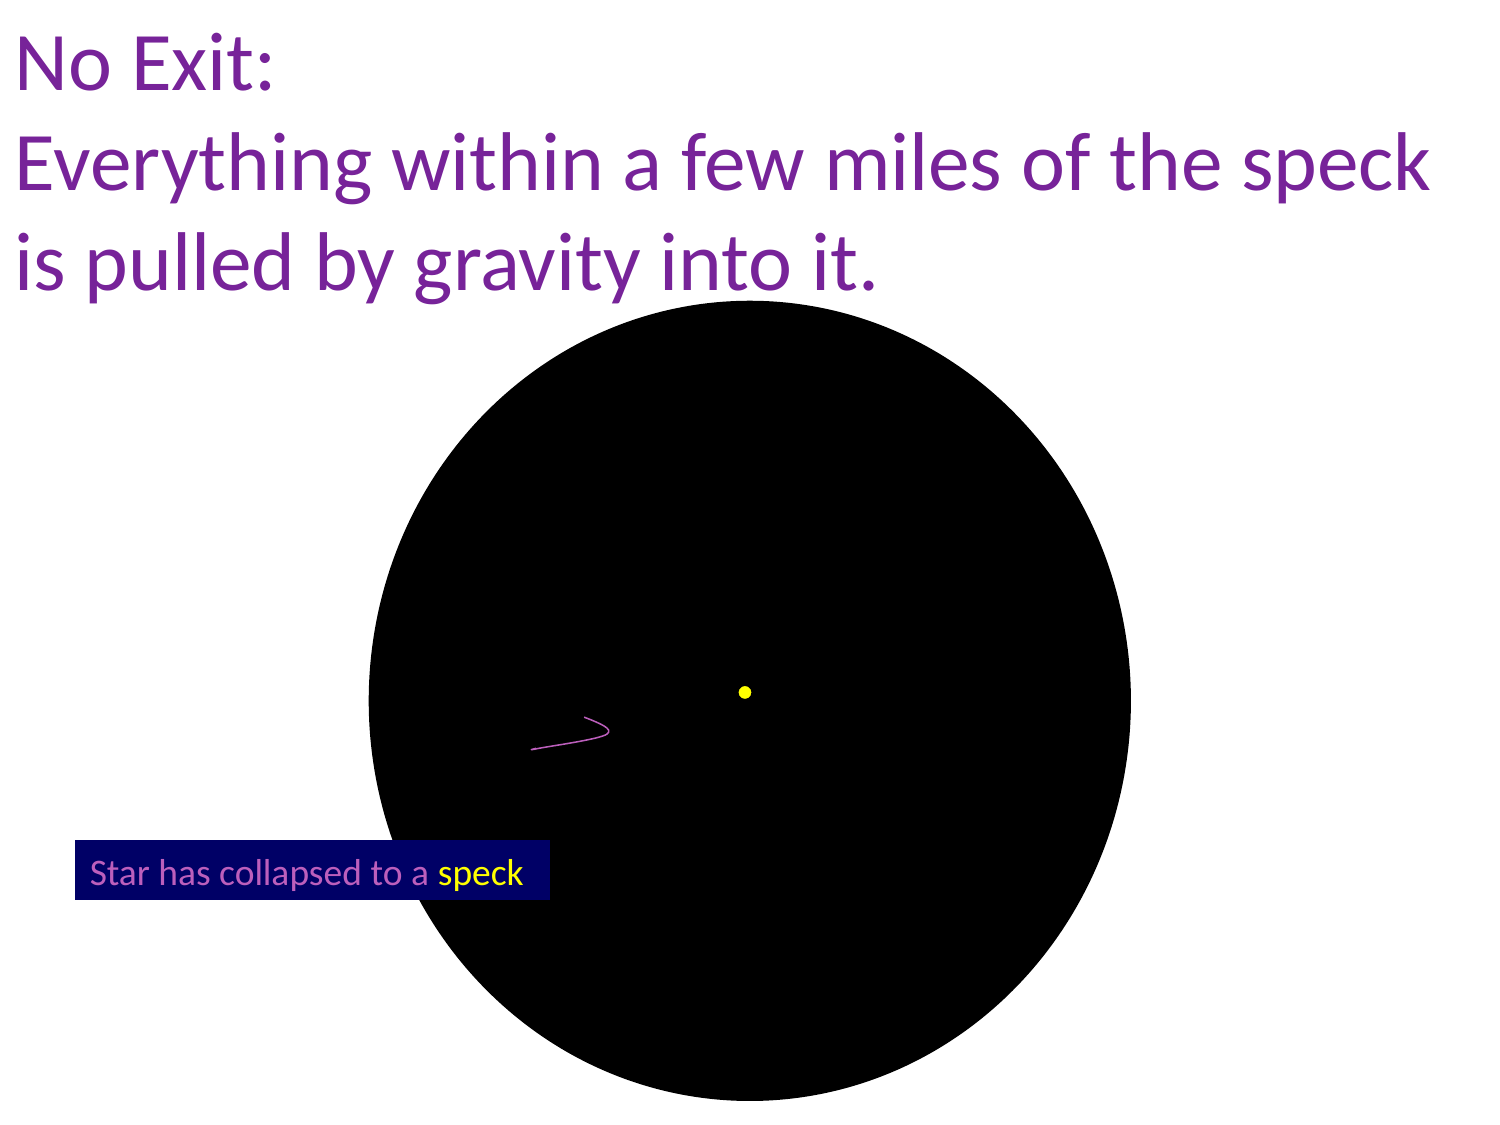

No Exit:
Everything within a few miles of the speck is pulled by gravity into it.
Star has collapsed to a speck